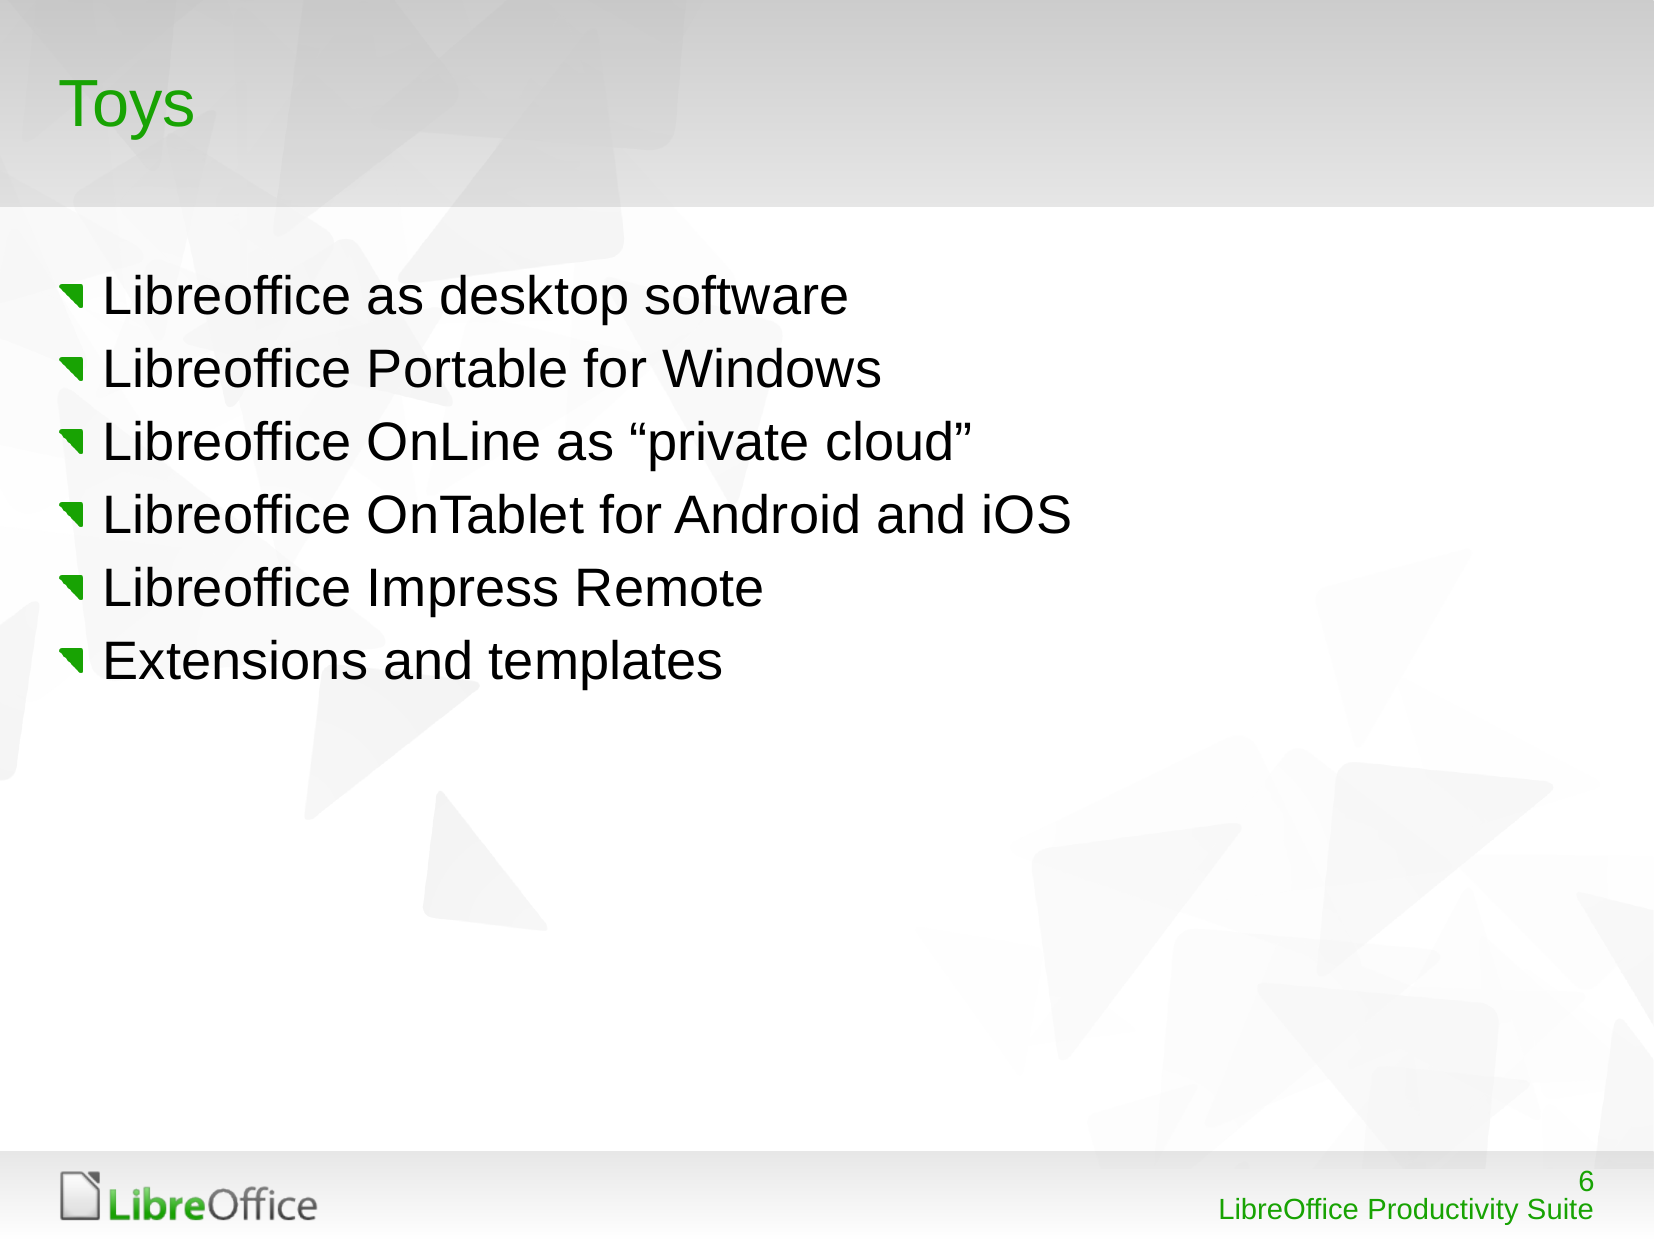

# Toys
Libreoffice as desktop software
Libreoffice Portable for Windows
Libreoffice OnLine as “private cloud”
Libreoffice OnTablet for Android and iOS
Libreoffice Impress Remote
Extensions and templates
6
LibreOffice Productivity Suite